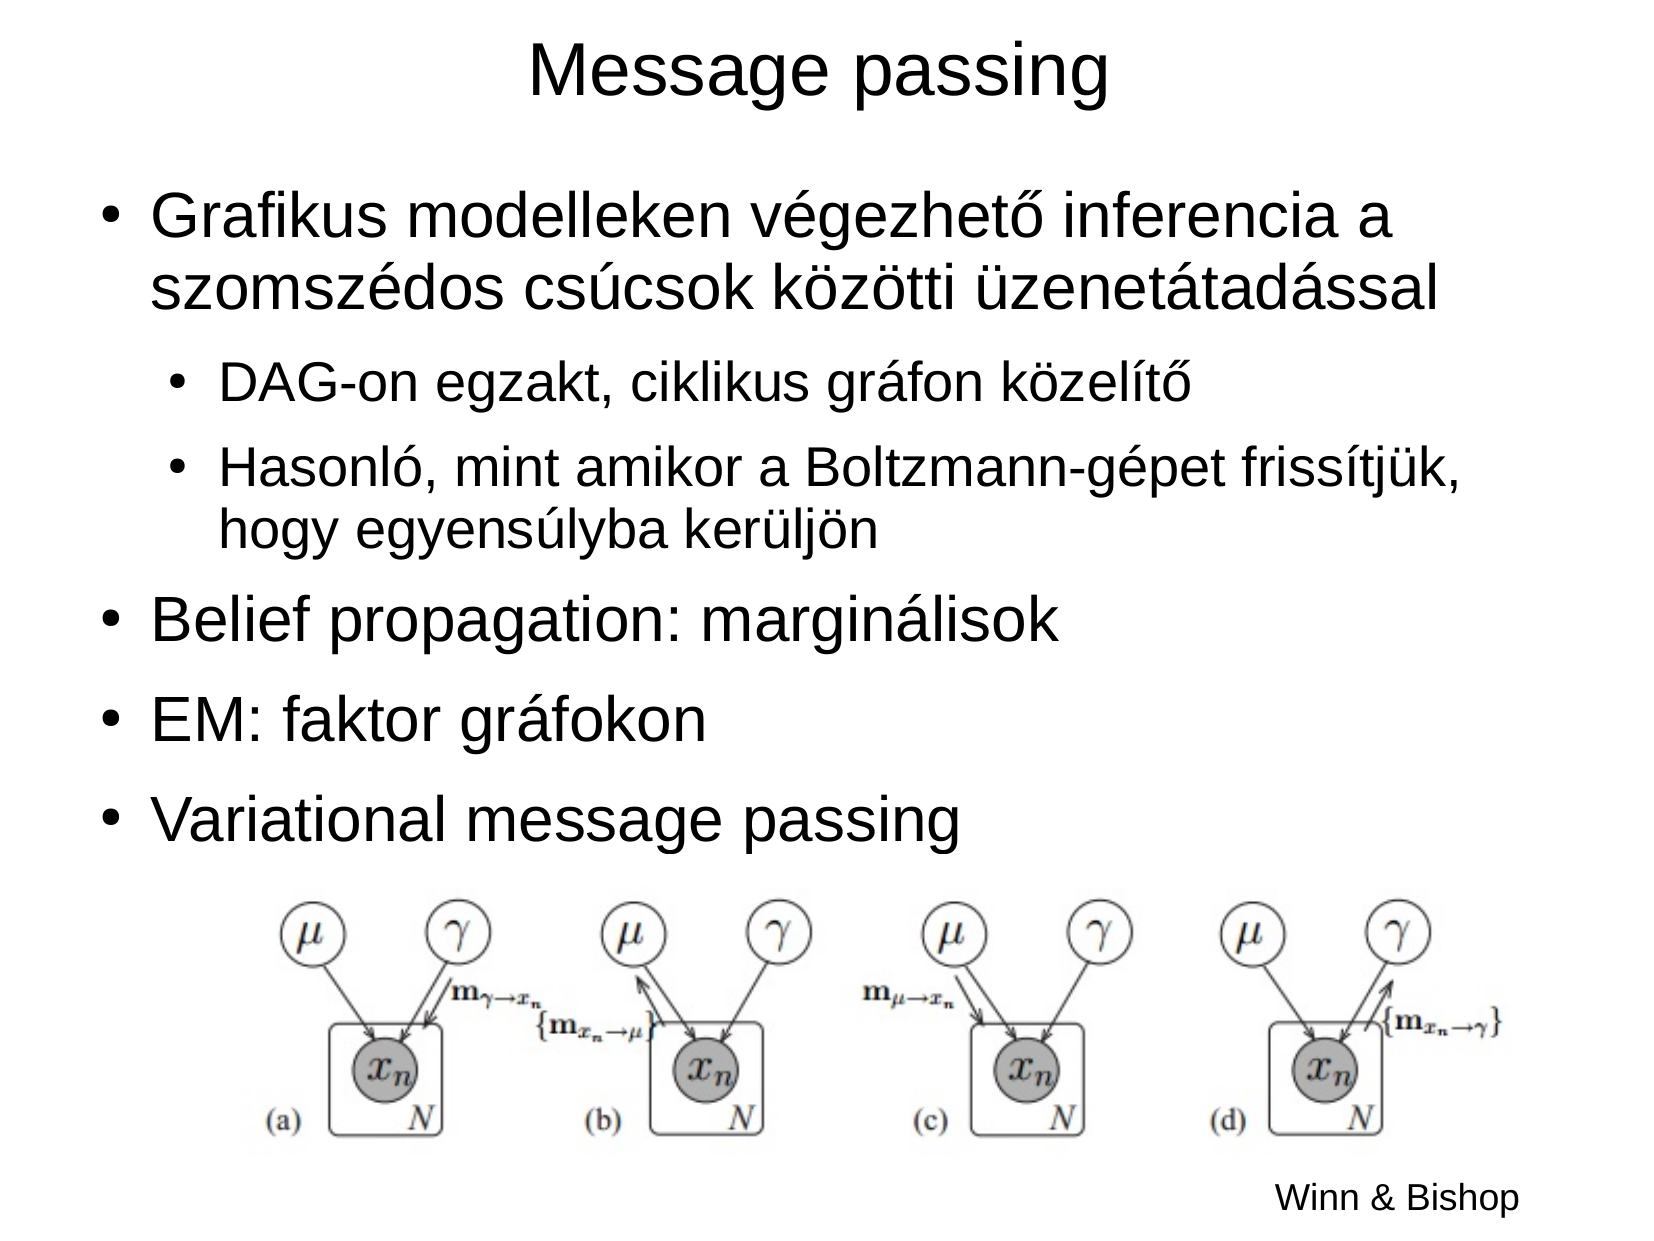

# Message passing
Grafikus modelleken végezhető inferencia a szomszédos csúcsok közötti üzenetátadással
DAG-on egzakt, ciklikus gráfon közelítő
Hasonló, mint amikor a Boltzmann-gépet frissítjük, hogy egyensúlyba kerüljön
Belief propagation: marginálisok
EM: faktor gráfokon
Variational message passing
Winn & Bishop